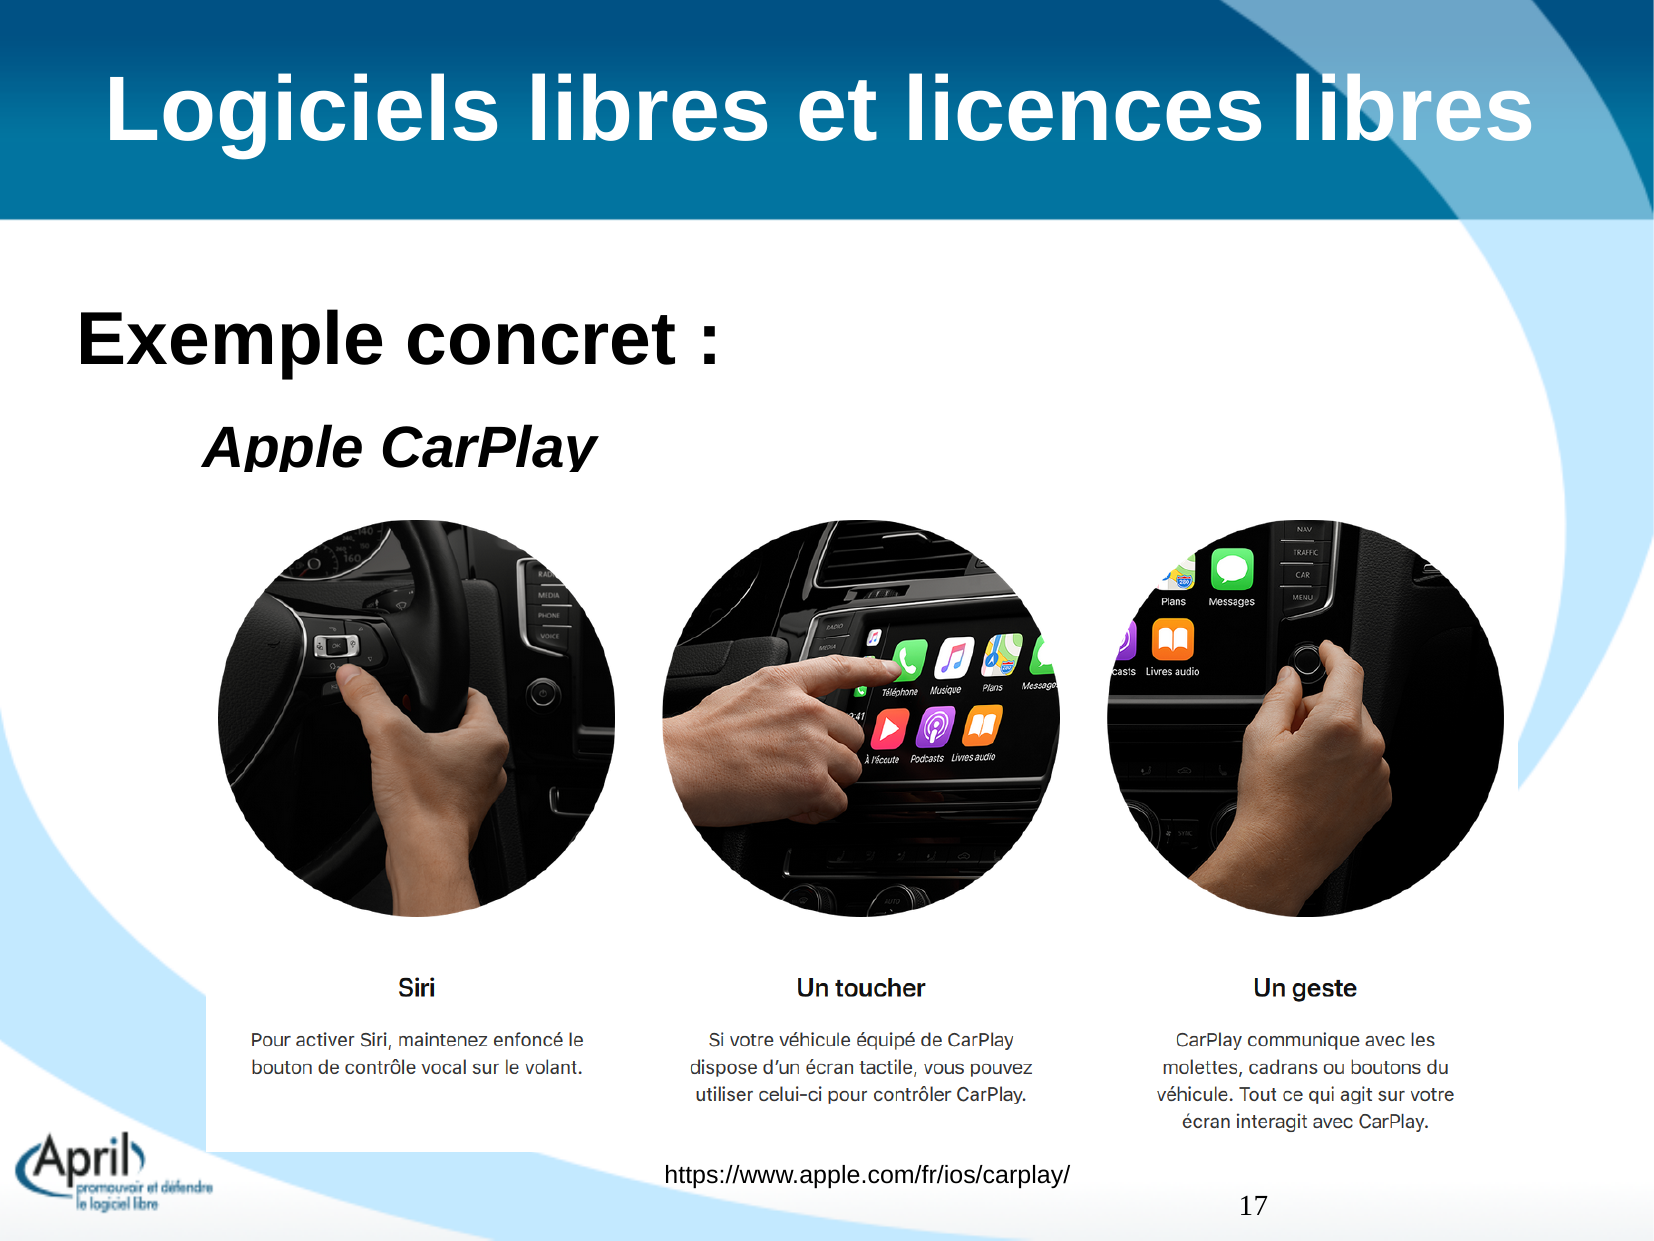

# Logiciels libres et licences libres
Exemple concret :
Apple CarPlay
https://www.apple.com/fr/ios/carplay/